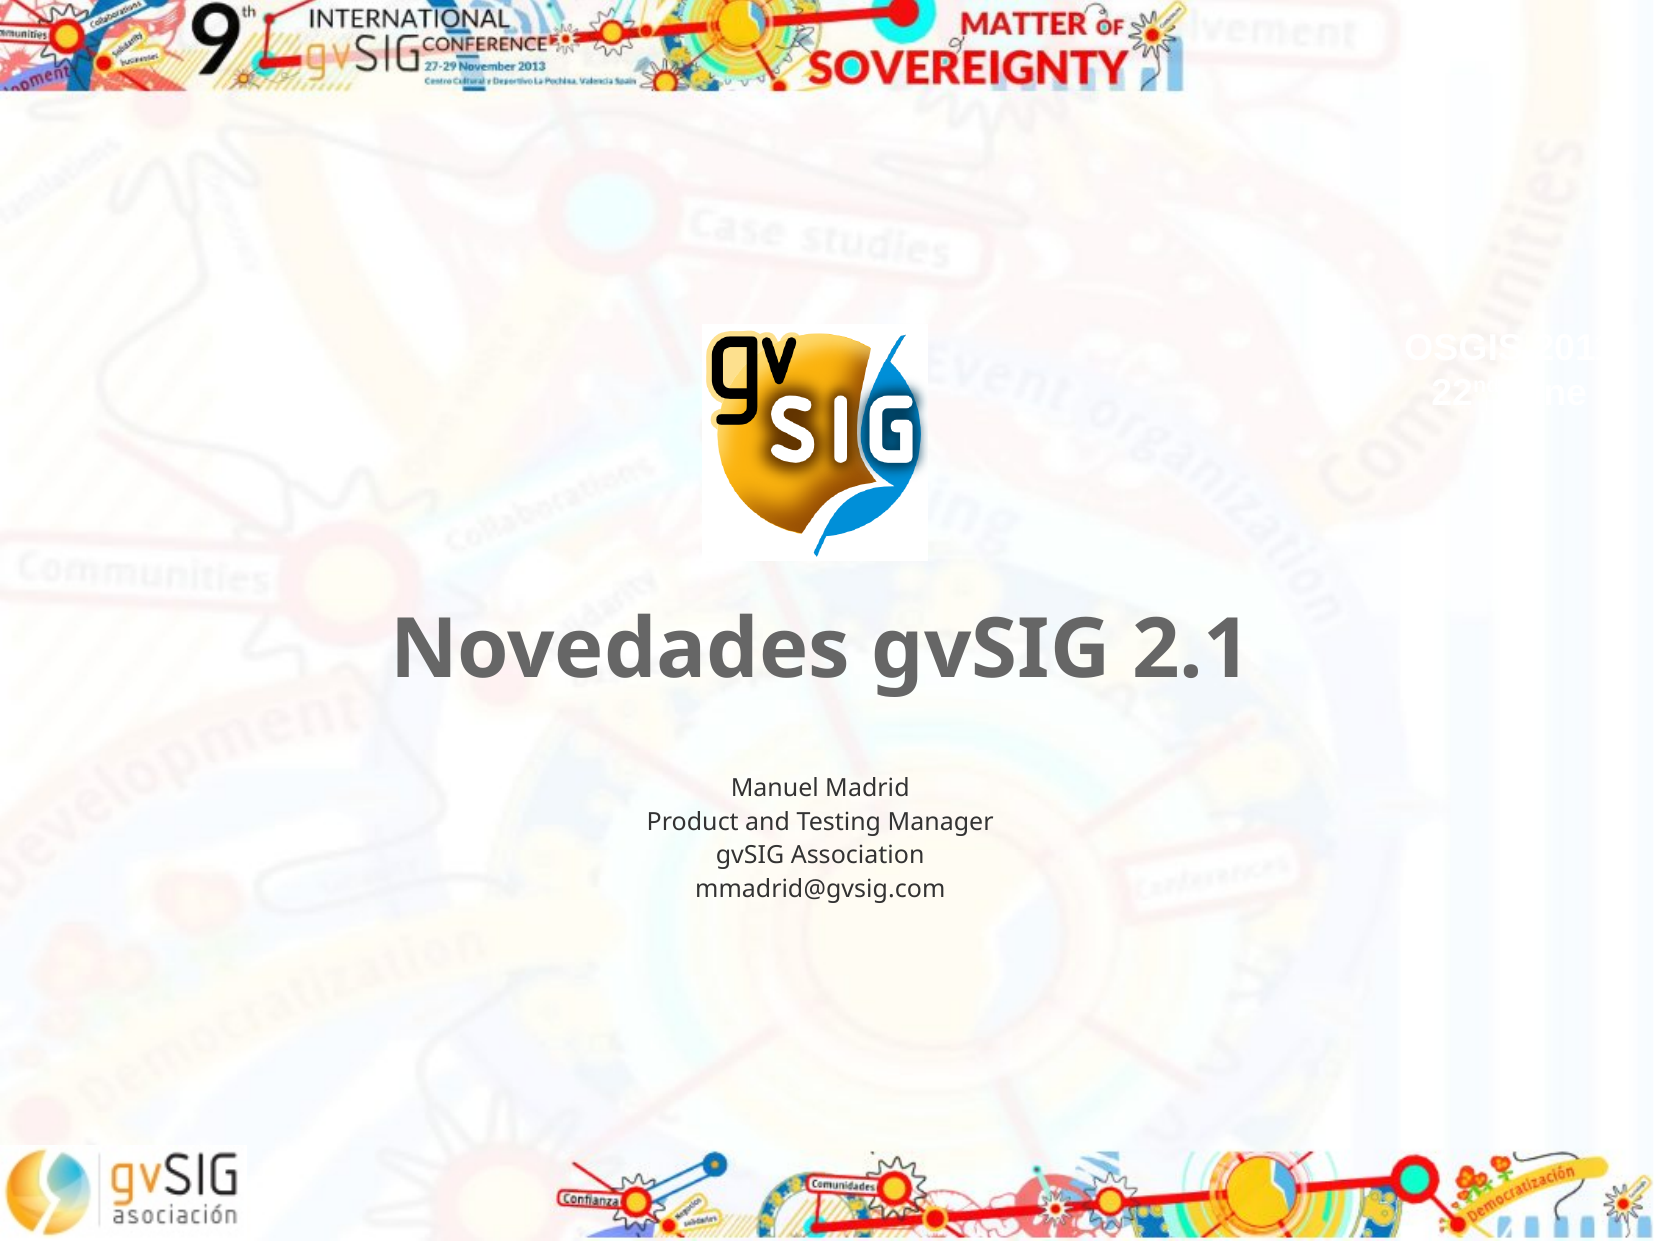

OSGIS 2011
 22ndJune
# Novedades gvSIG 2.1
Manuel Madrid
Product and Testing Manager
gvSIG Association
mmadrid@gvsig.com